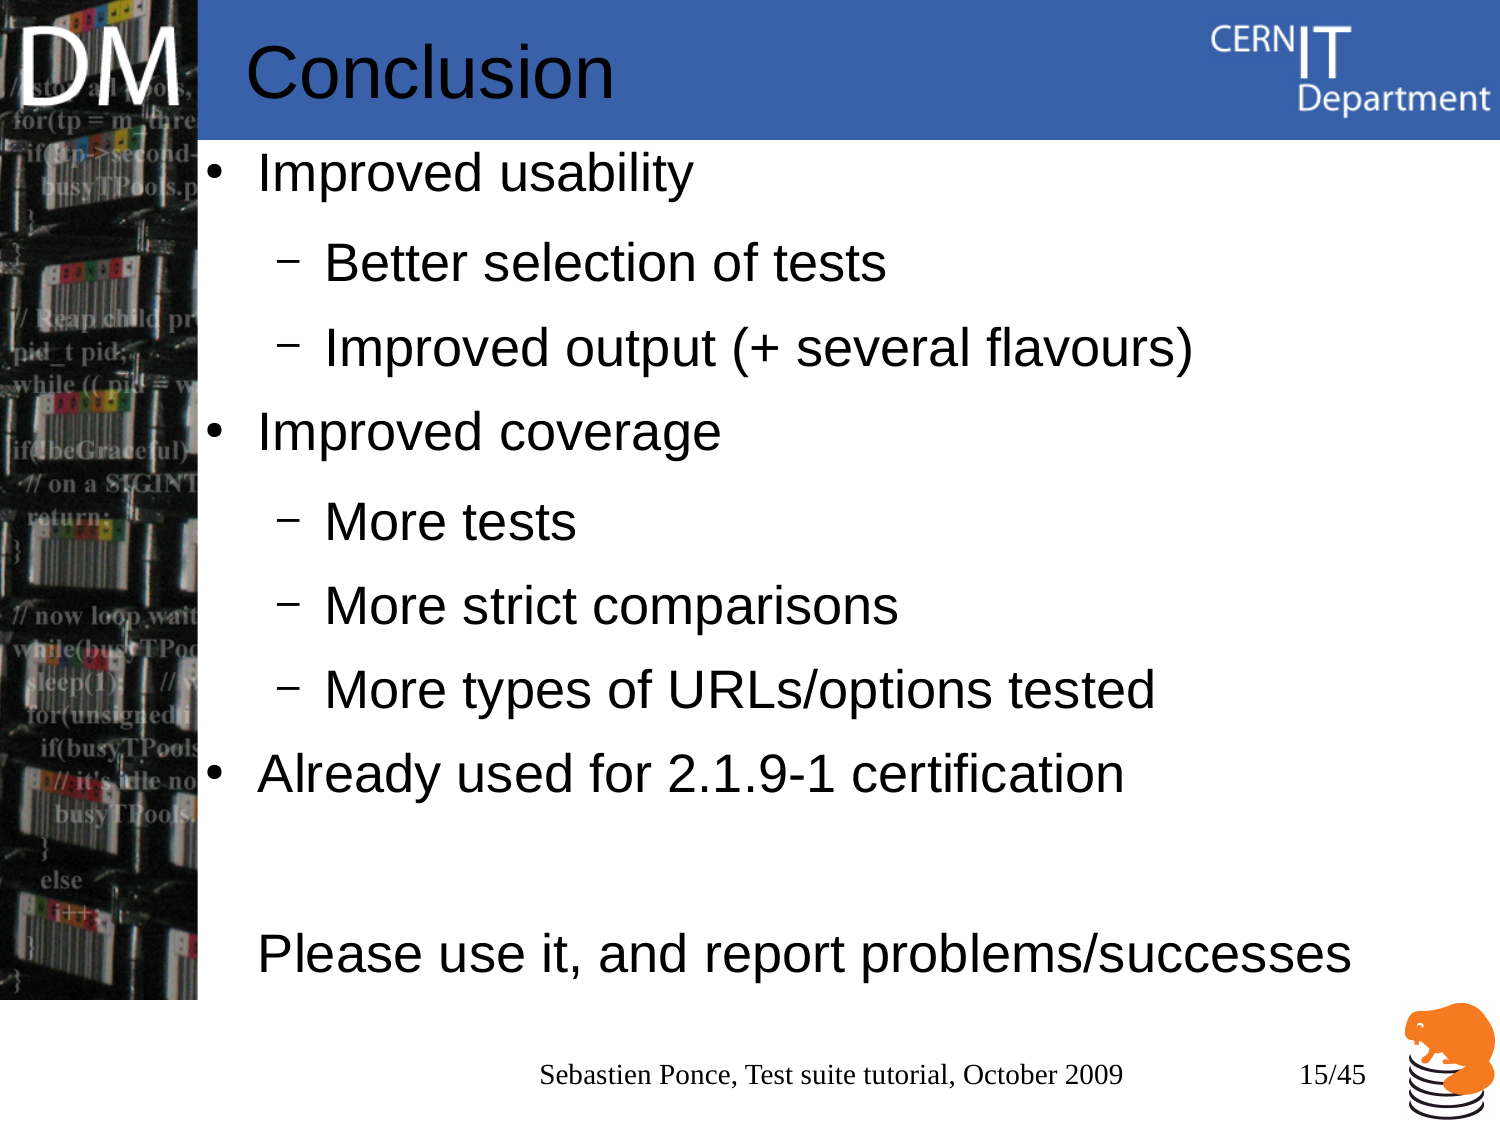

# Conclusion
Improved usability
Better selection of tests
Improved output (+ several flavours)
Improved coverage
More tests
More strict comparisons
More types of URLs/options tested
Already used for 2.1.9-1 certification
Please use it, and report problems/successes